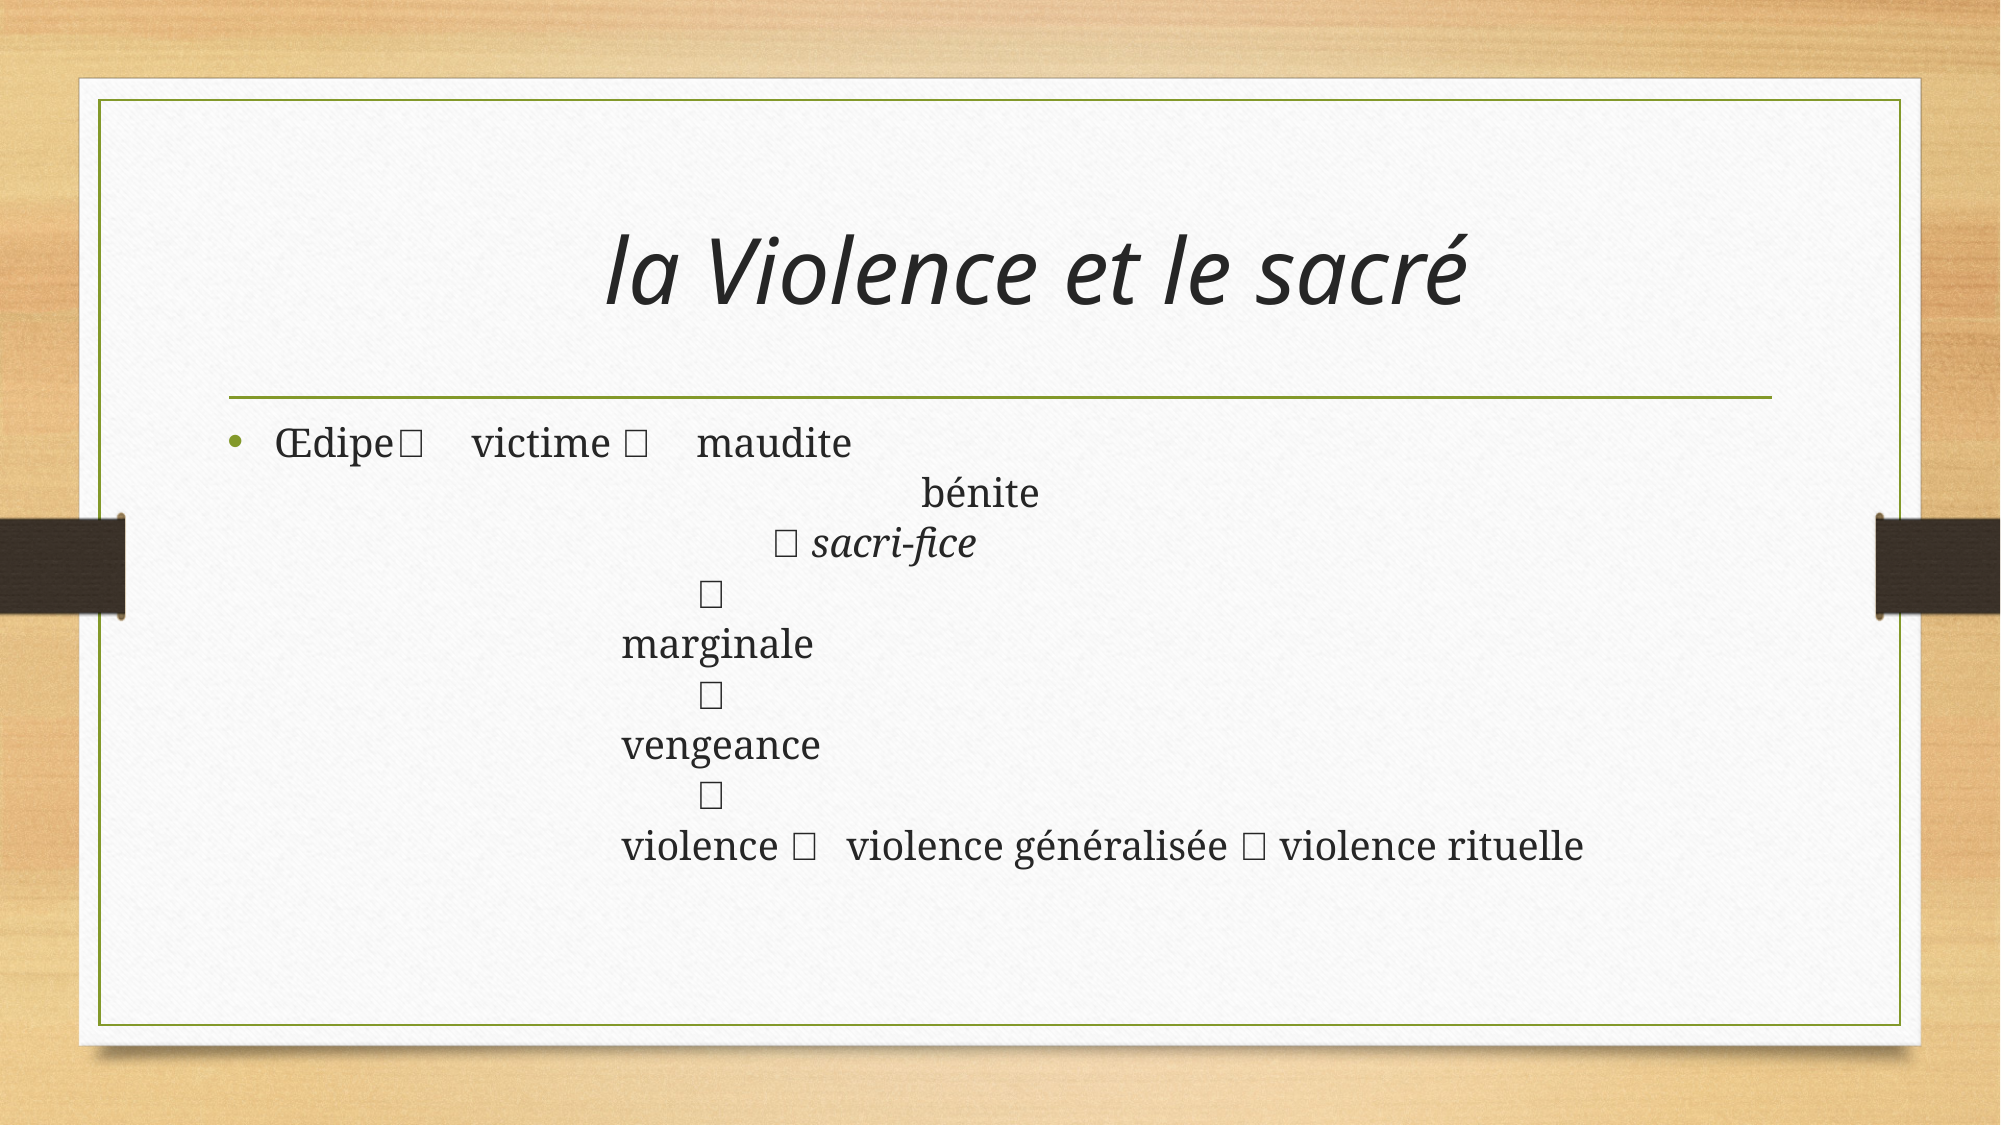

# la Violence et le sacré
Œdipe		victime		maudite
								bénite
						 sacri-fice
					
				marginale
					
				vengeance
					
				violence 	violence généralisée  violence rituelle